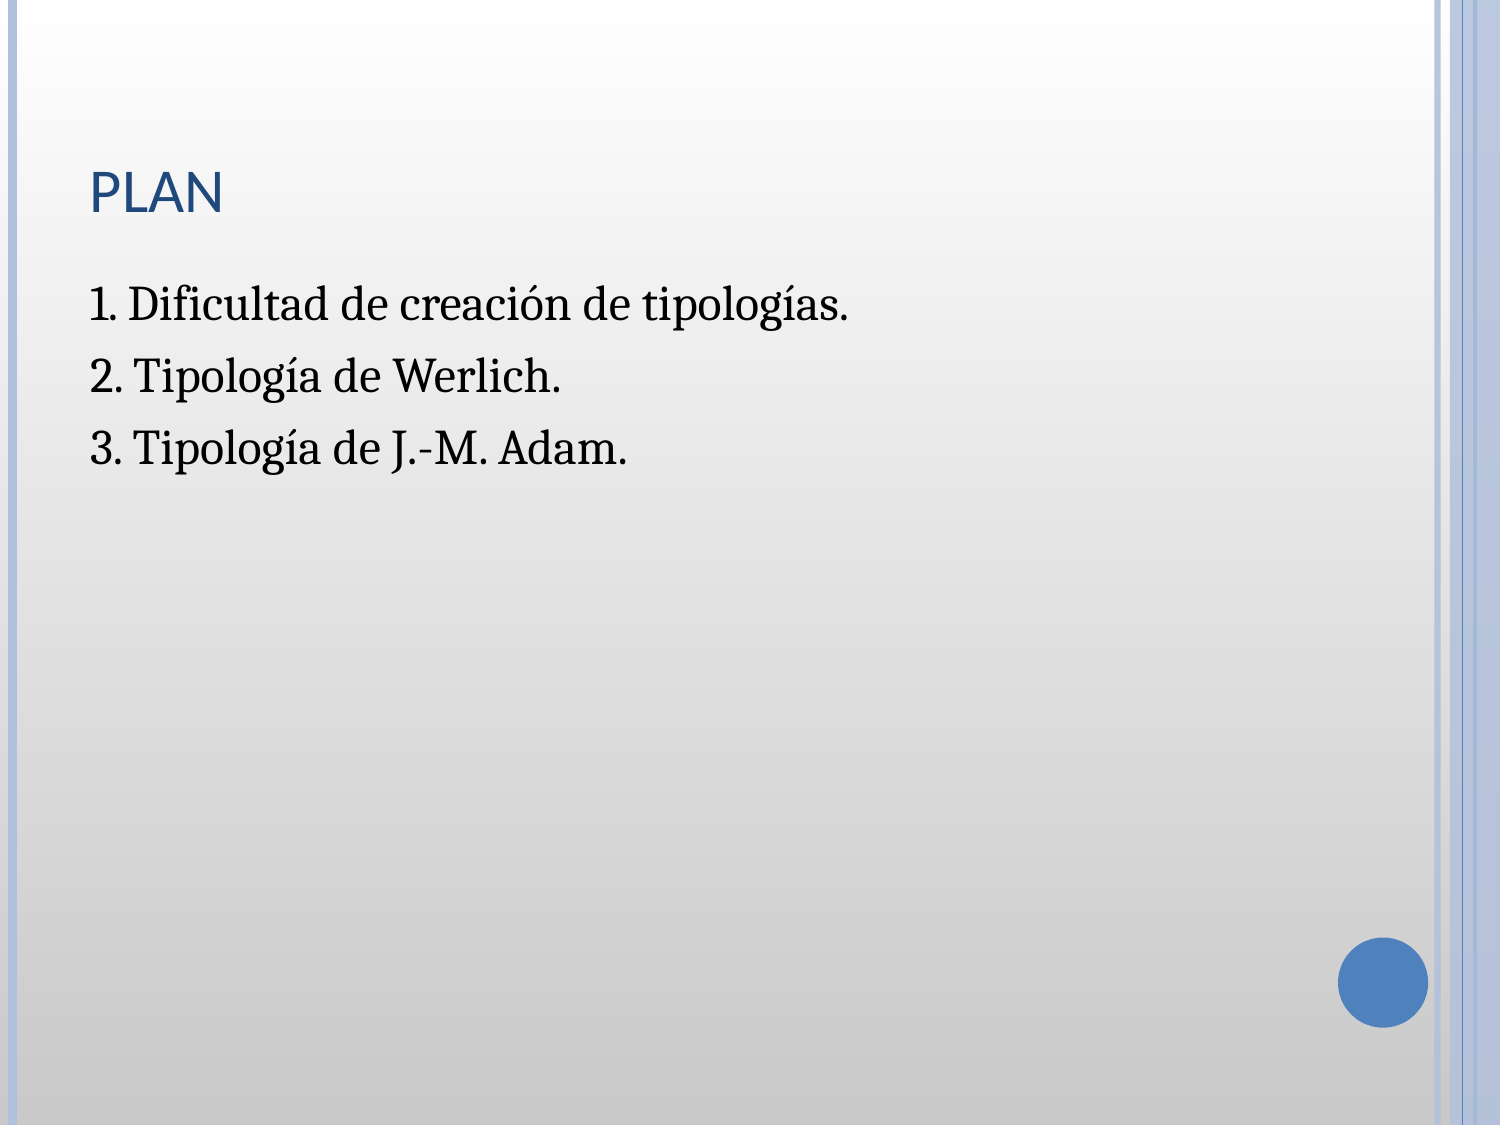

# PLAN
1. Dificultad de creación de tipologías.
2. Tipología de Werlich.
3. Tipología de J.-M. Adam.